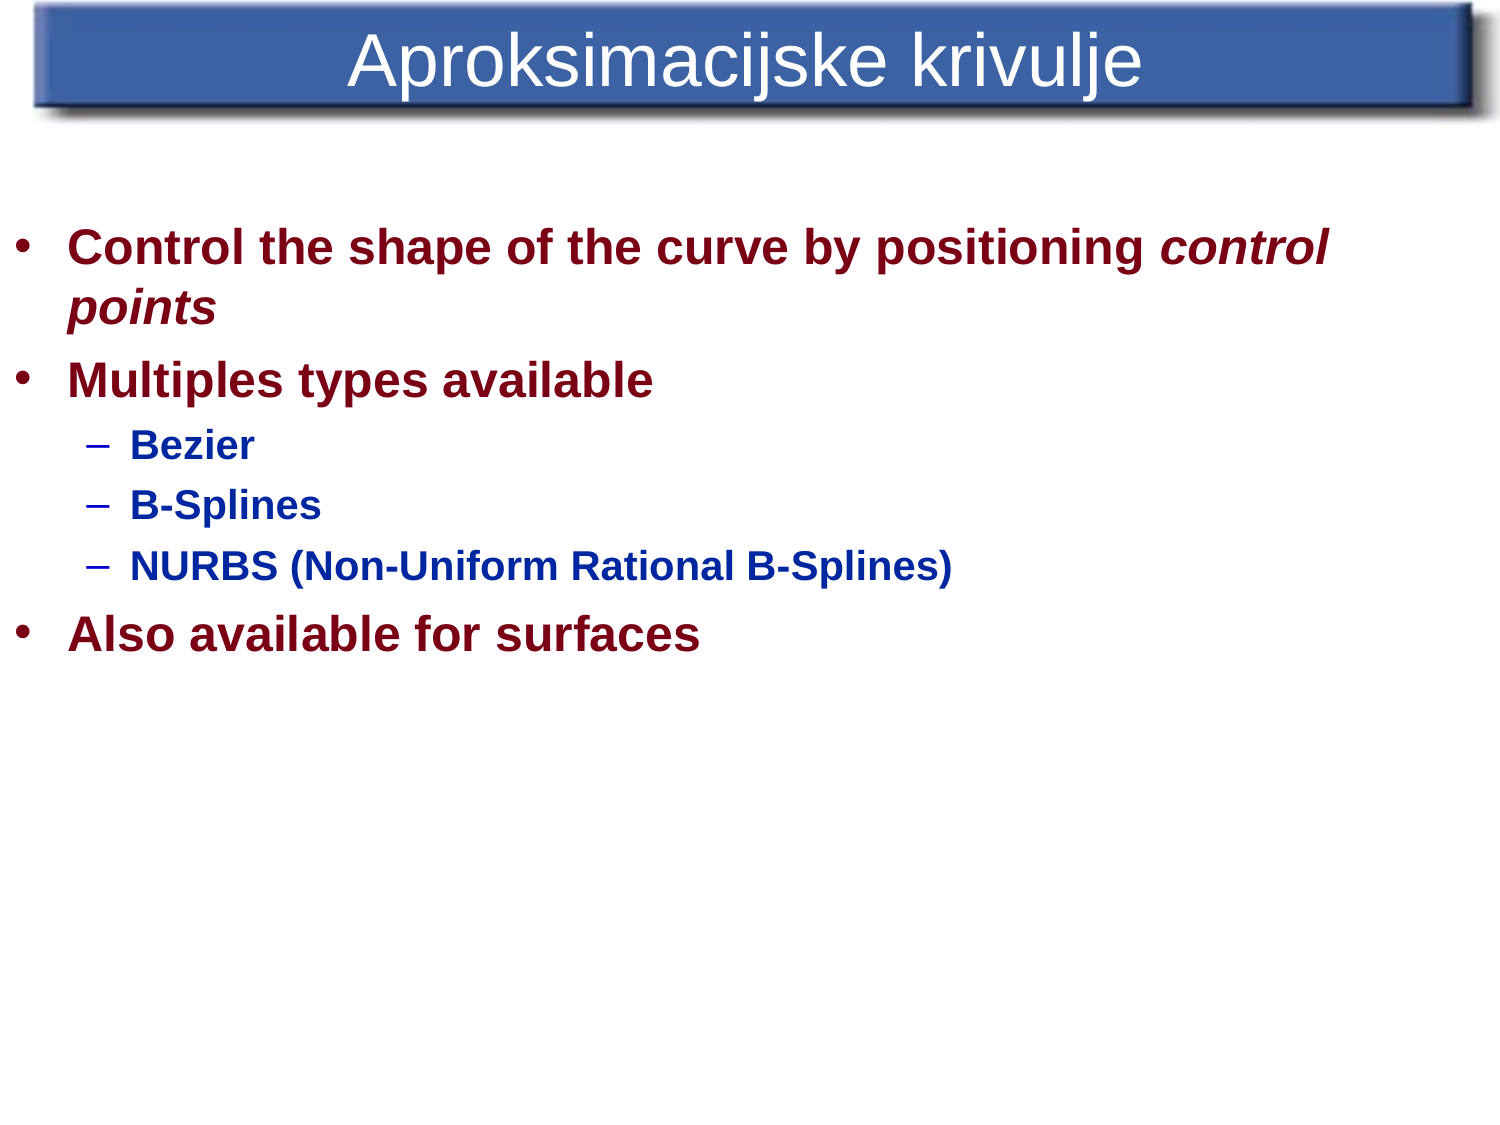

# Aproksimacijske krivulje
Control the shape of the curve by positioning control points
Multiples types available
Bezier
B-Splines
NURBS (Non-Uniform Rational B-Splines)
Also available for surfaces